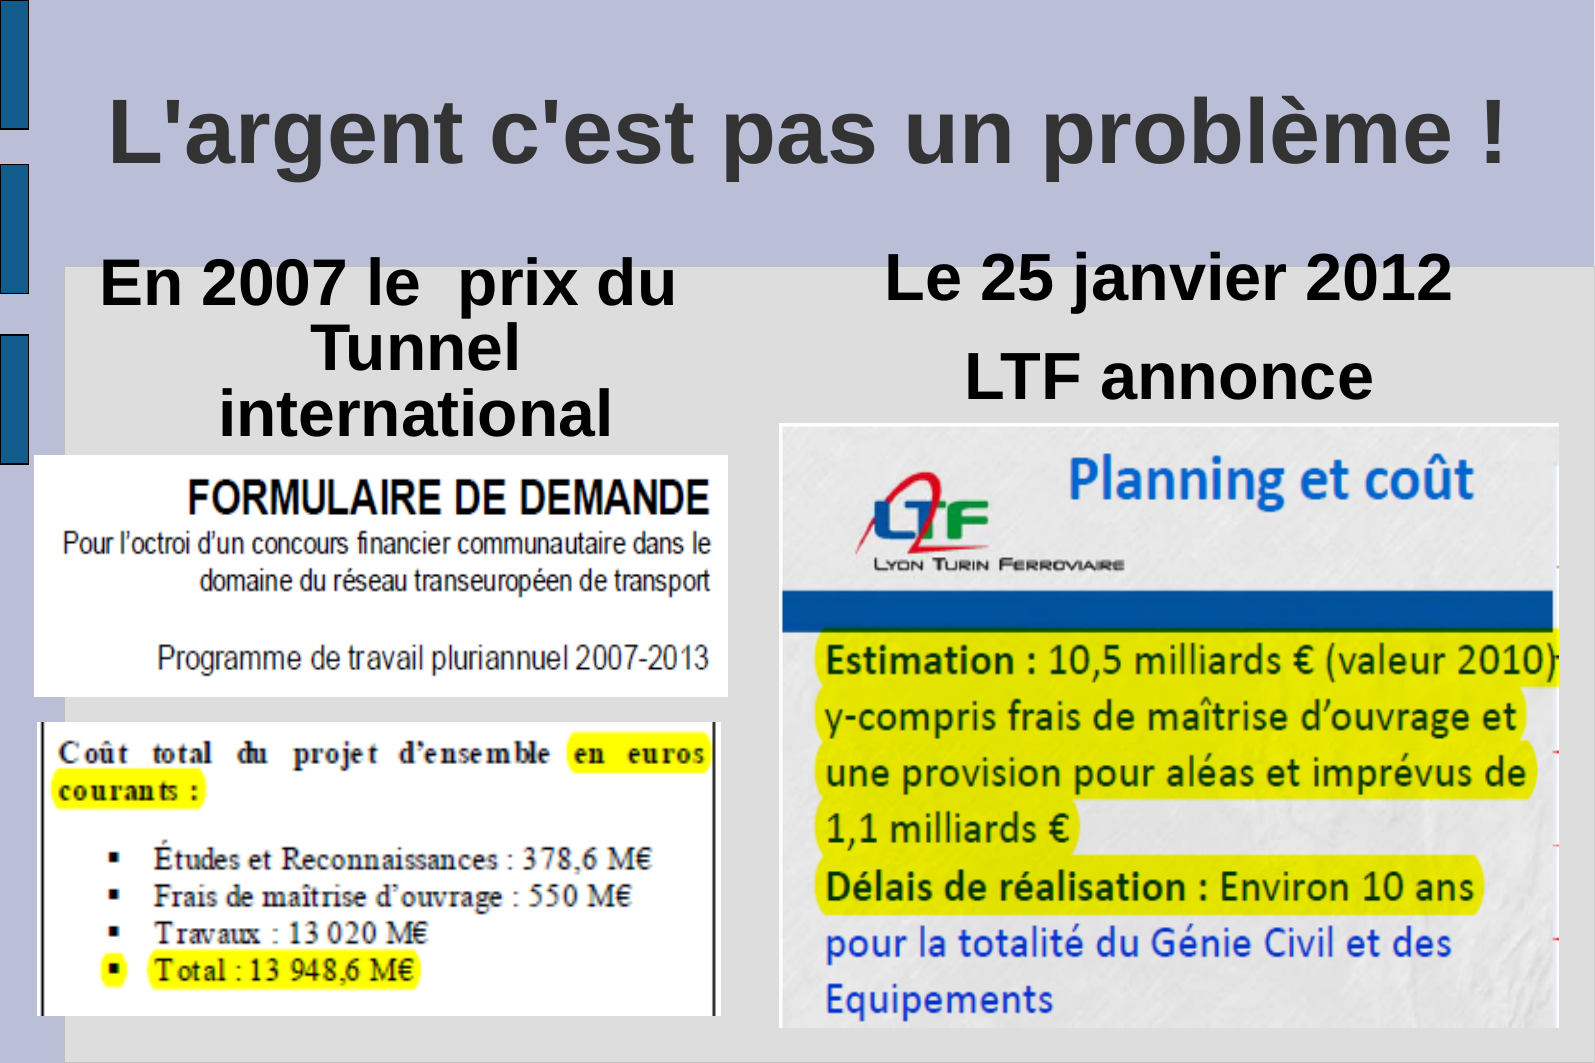

# L'argent c'est pas un problème !
Le 25 janvier 2012
LTF annonce
En 2007 le prix du Tunnel international